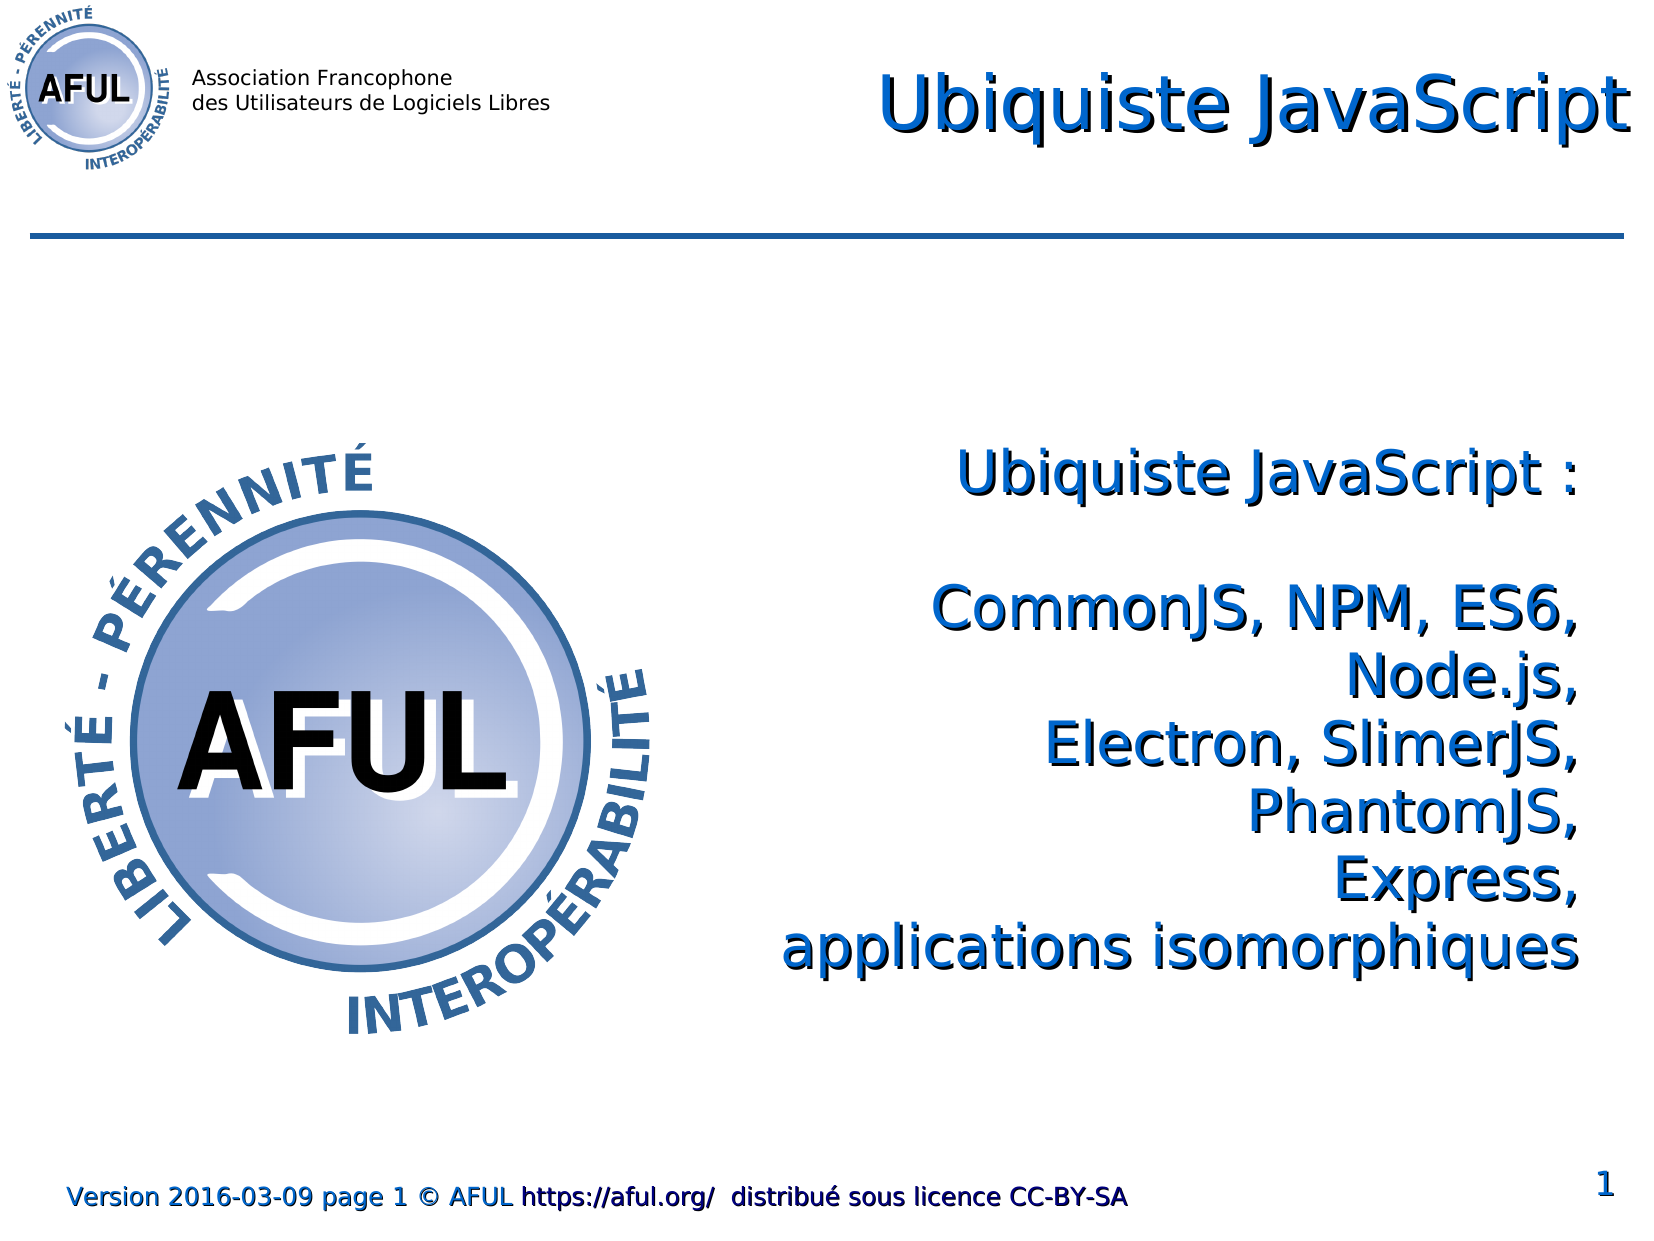

# Ubiquiste JavaScript
Ubiquiste JavaScript :
CommonJS, NPM, ES6,
Node.js,
Electron, SlimerJS, PhantomJS,
Express,
applications isomorphiques